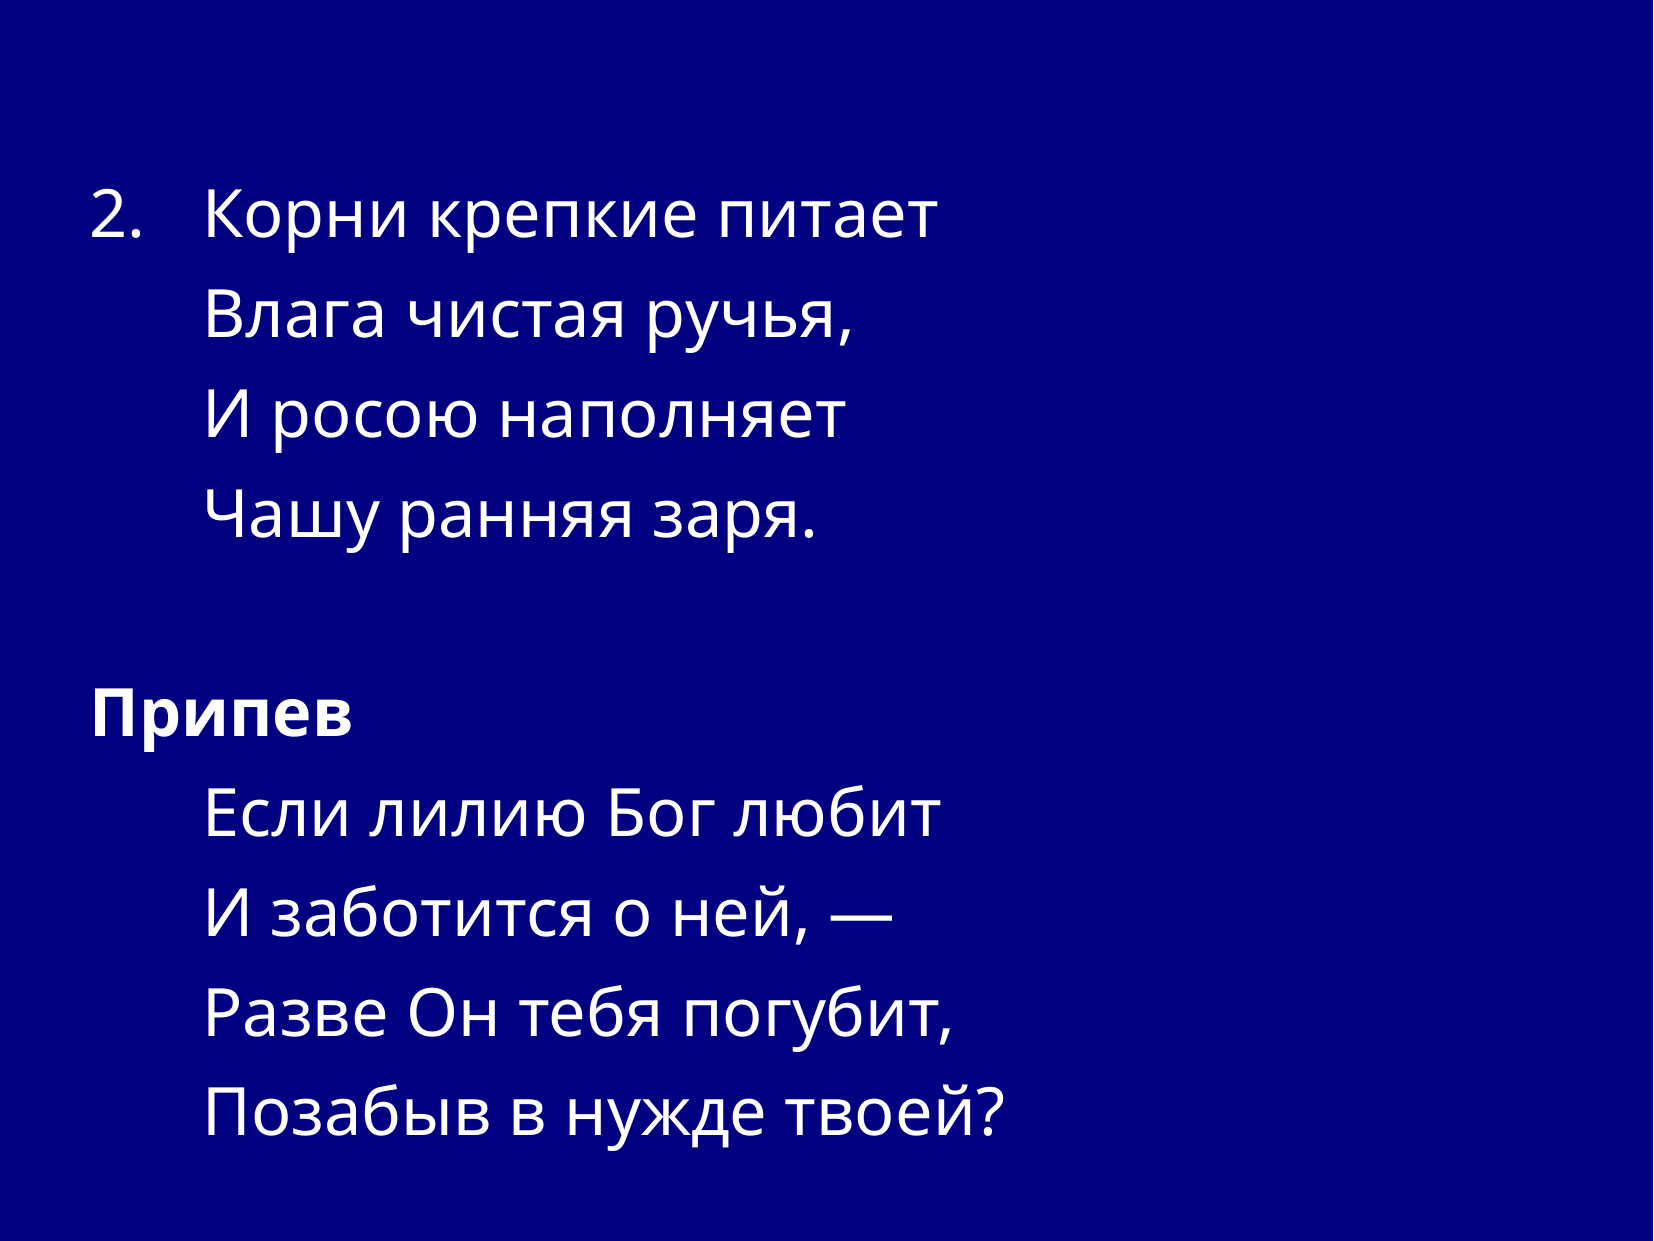

2.	Корни крепкие питает
	Влага чистая ручья,
	И росою наполняет
	Чашу ранняя заря.
Припев
	Если лилию Бог любит
	И заботится о ней, —
	Разве Он тебя погубит,
	Позабыв в нужде твоей?